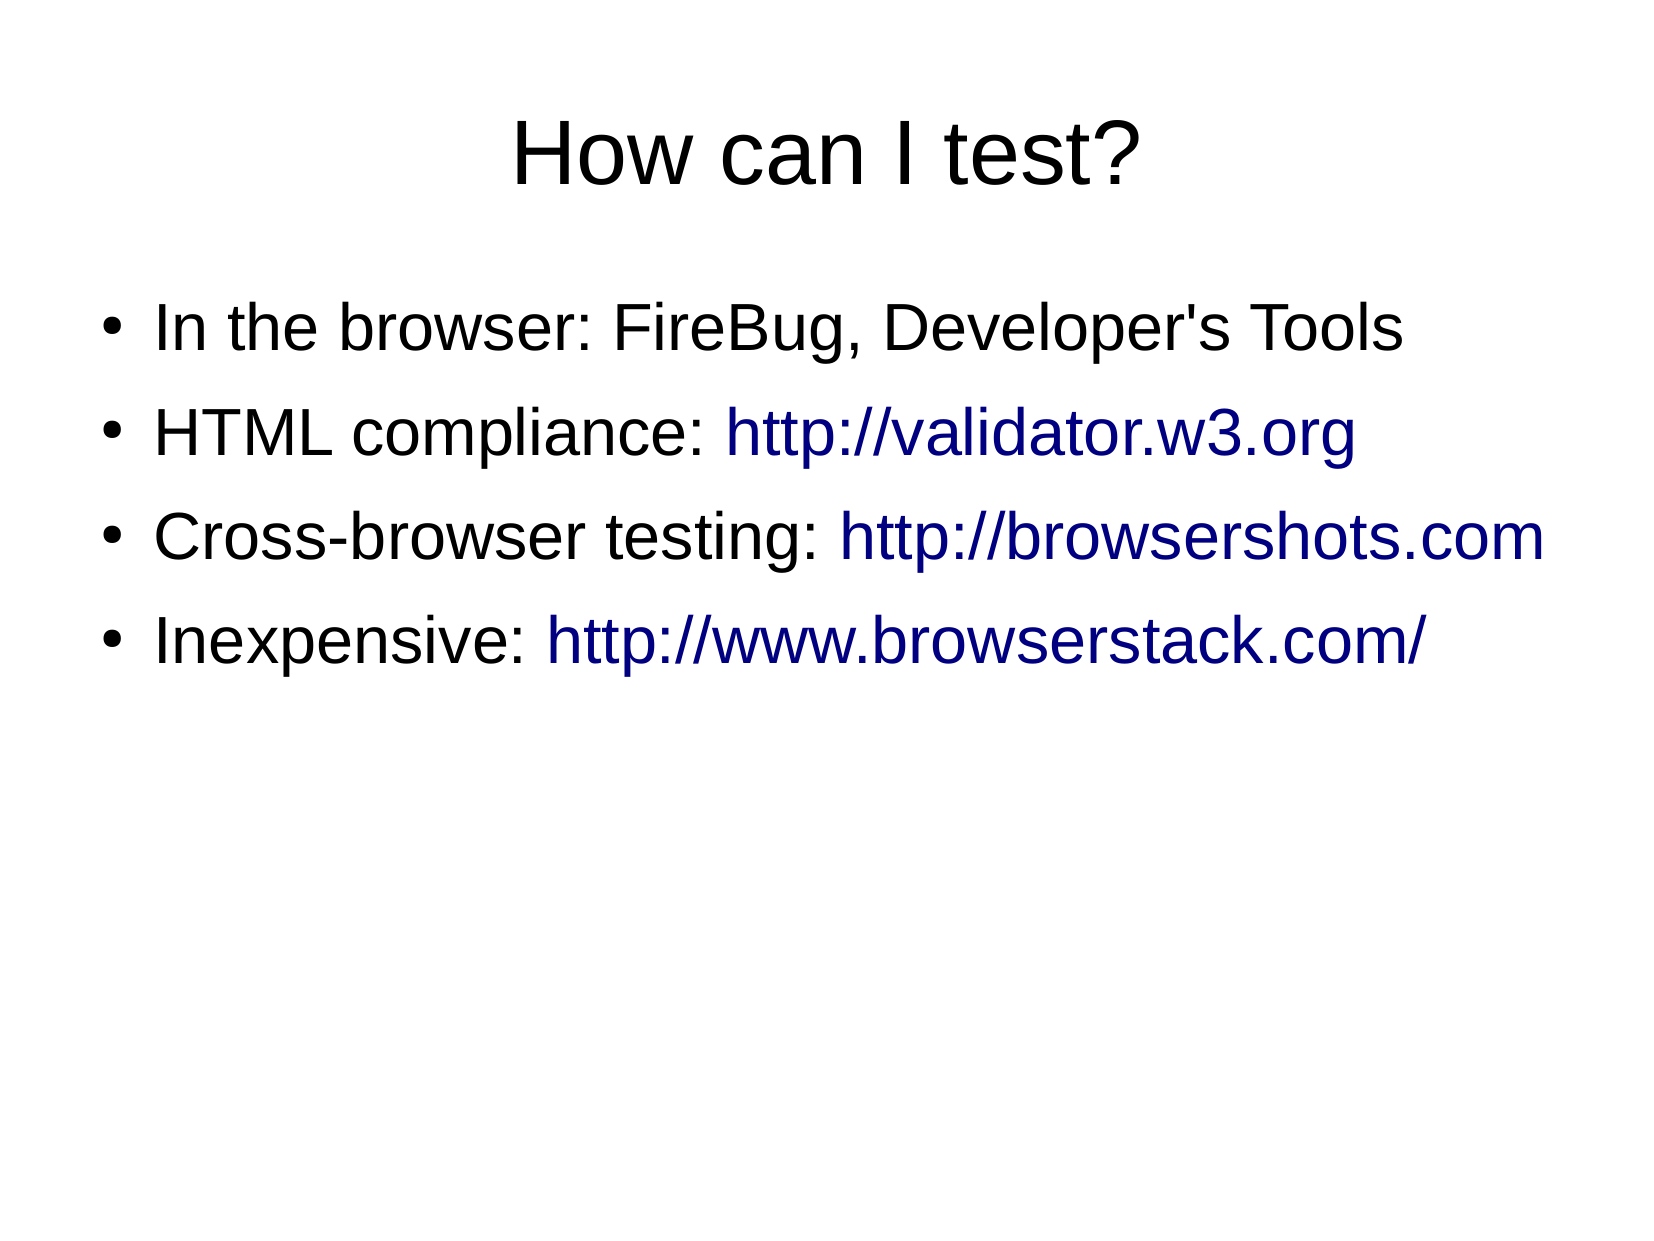

# How can I test?
In the browser: FireBug, Developer's Tools
HTML compliance: http://validator.w3.org
Cross-browser testing: http://browsershots.com
Inexpensive: http://www.browserstack.com/